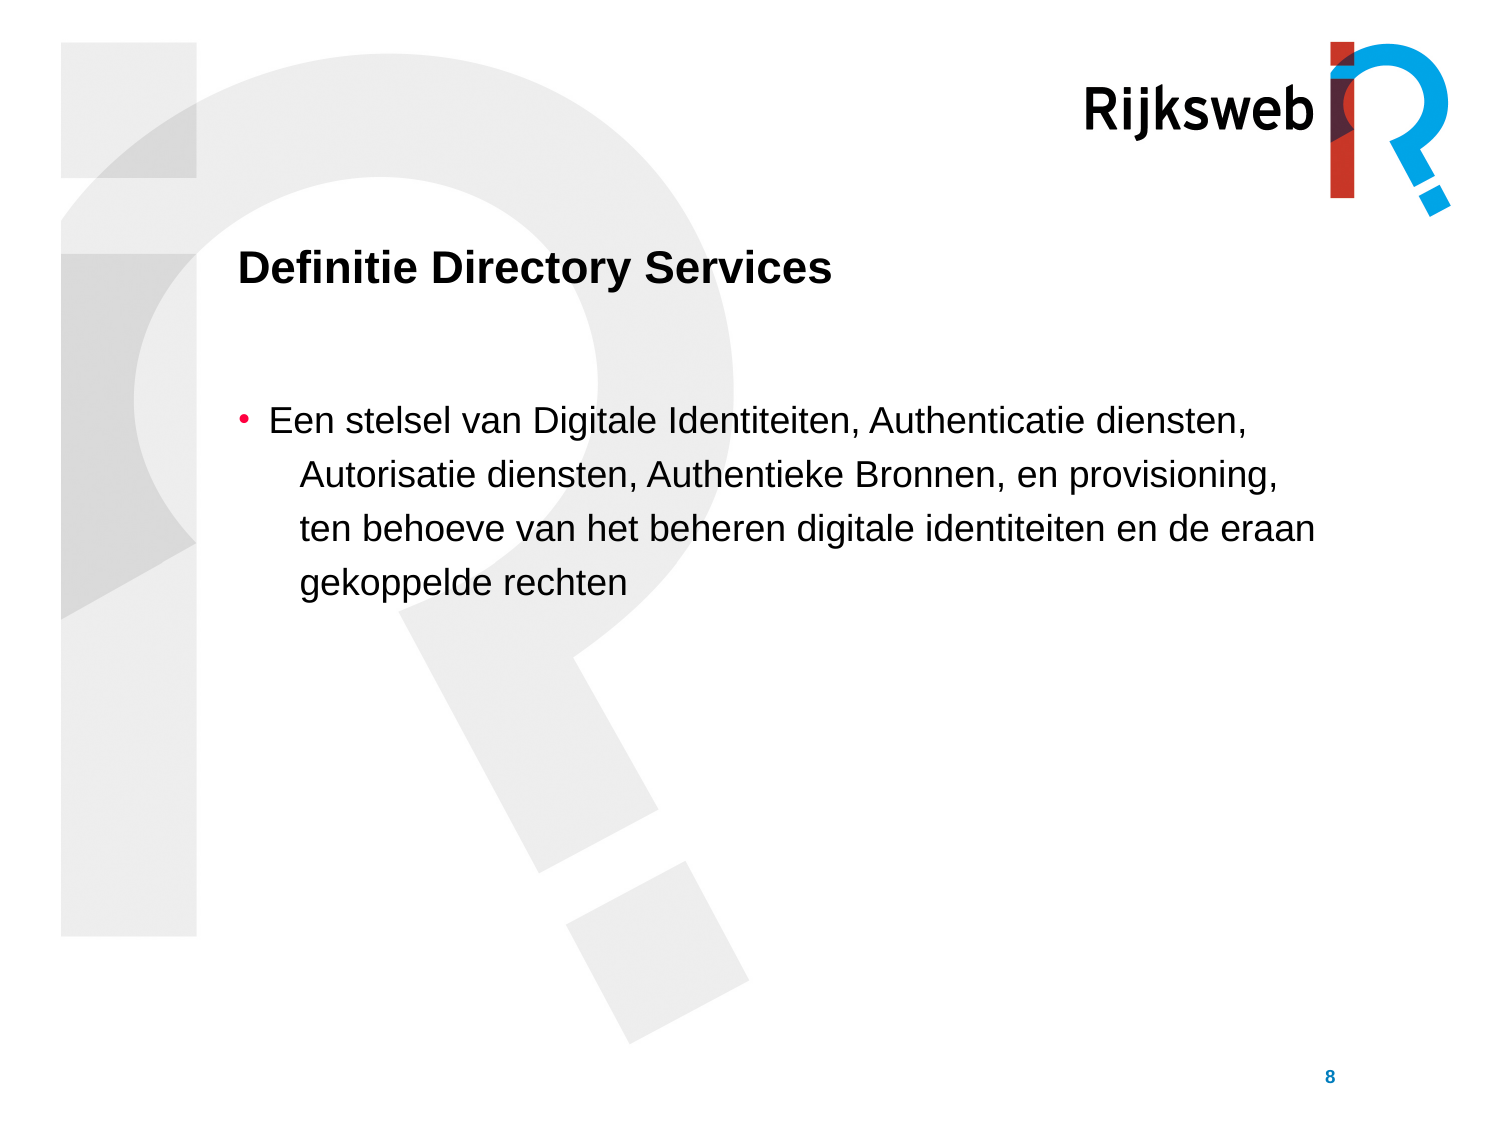

# Definitie Directory Services
Een stelsel van Digitale Identiteiten, Authenticatie diensten, Autorisatie diensten, Authentieke Bronnen, en provisioning, ten behoeve van het beheren digitale identiteiten en de eraan gekoppelde rechten
7